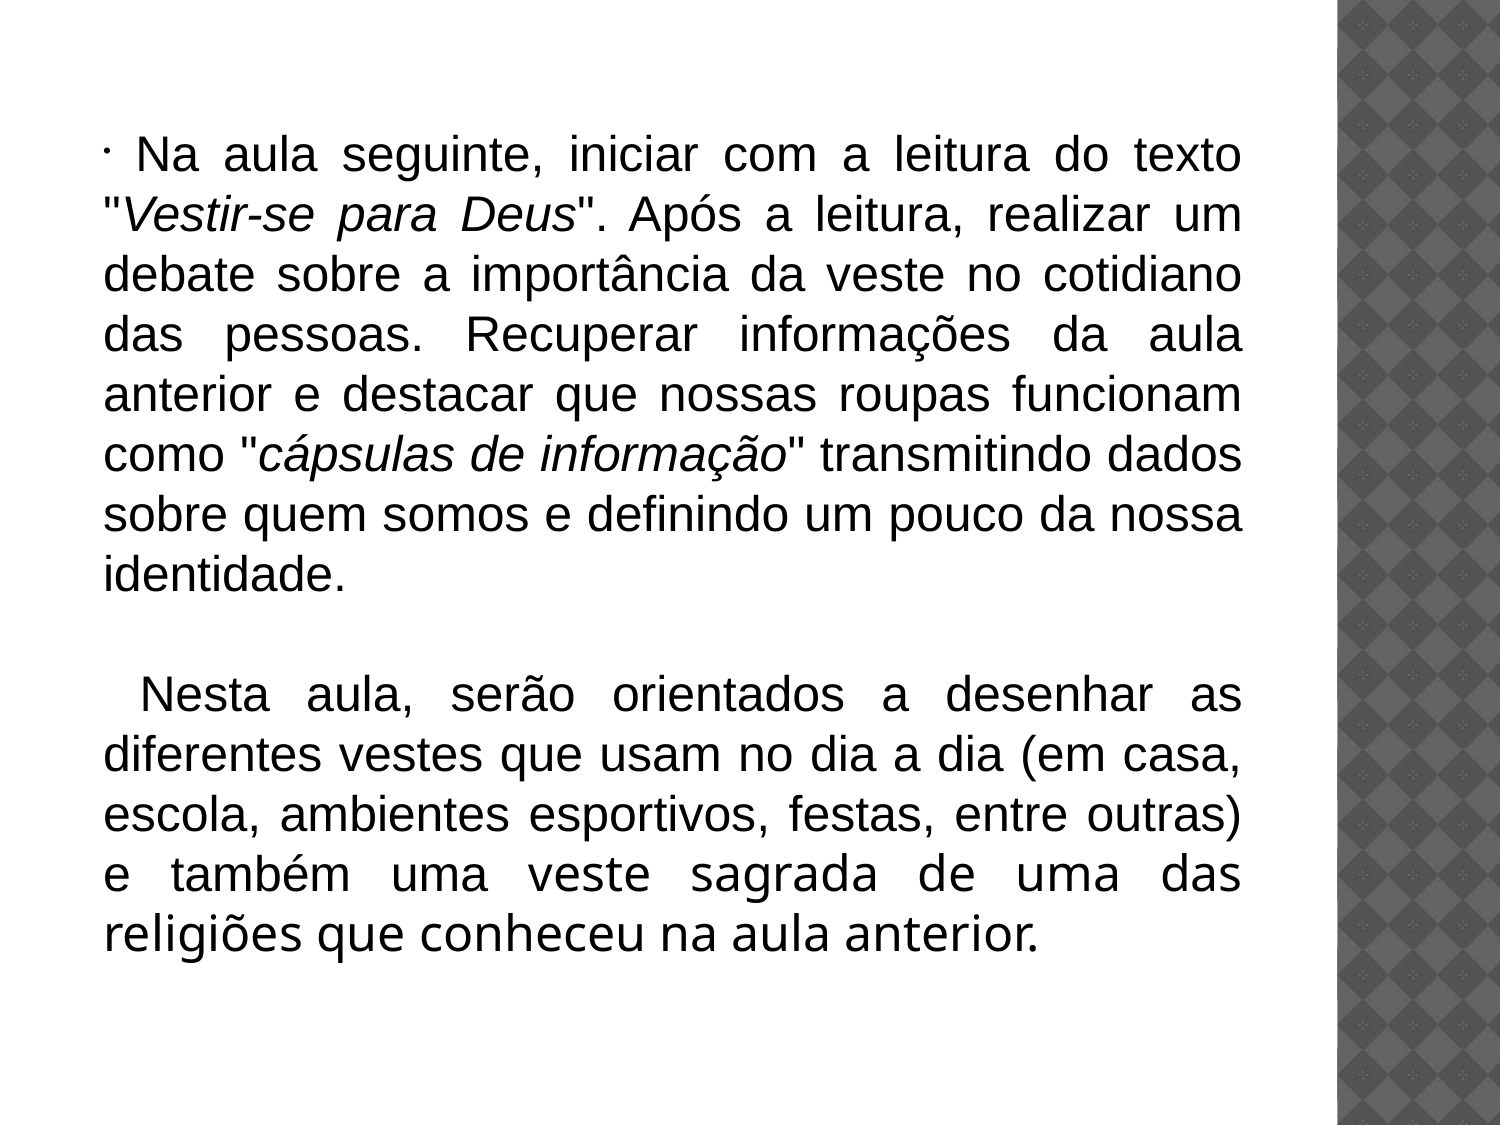

Na aula seguinte, iniciar com a leitura do texto "Vestir-se para Deus". Após a leitura, realizar um debate sobre a importância da veste no cotidiano das pessoas. Recuperar informações da aula anterior e destacar que nossas roupas funcionam como "cápsulas de informação" transmitindo dados sobre quem somos e definindo um pouco da nossa identidade.
 Nesta aula, serão orientados a desenhar as diferentes vestes que usam no dia a dia (em casa, escola, ambientes esportivos, festas, entre outras) e também uma veste sagrada de uma das religiões que conheceu na aula anterior.